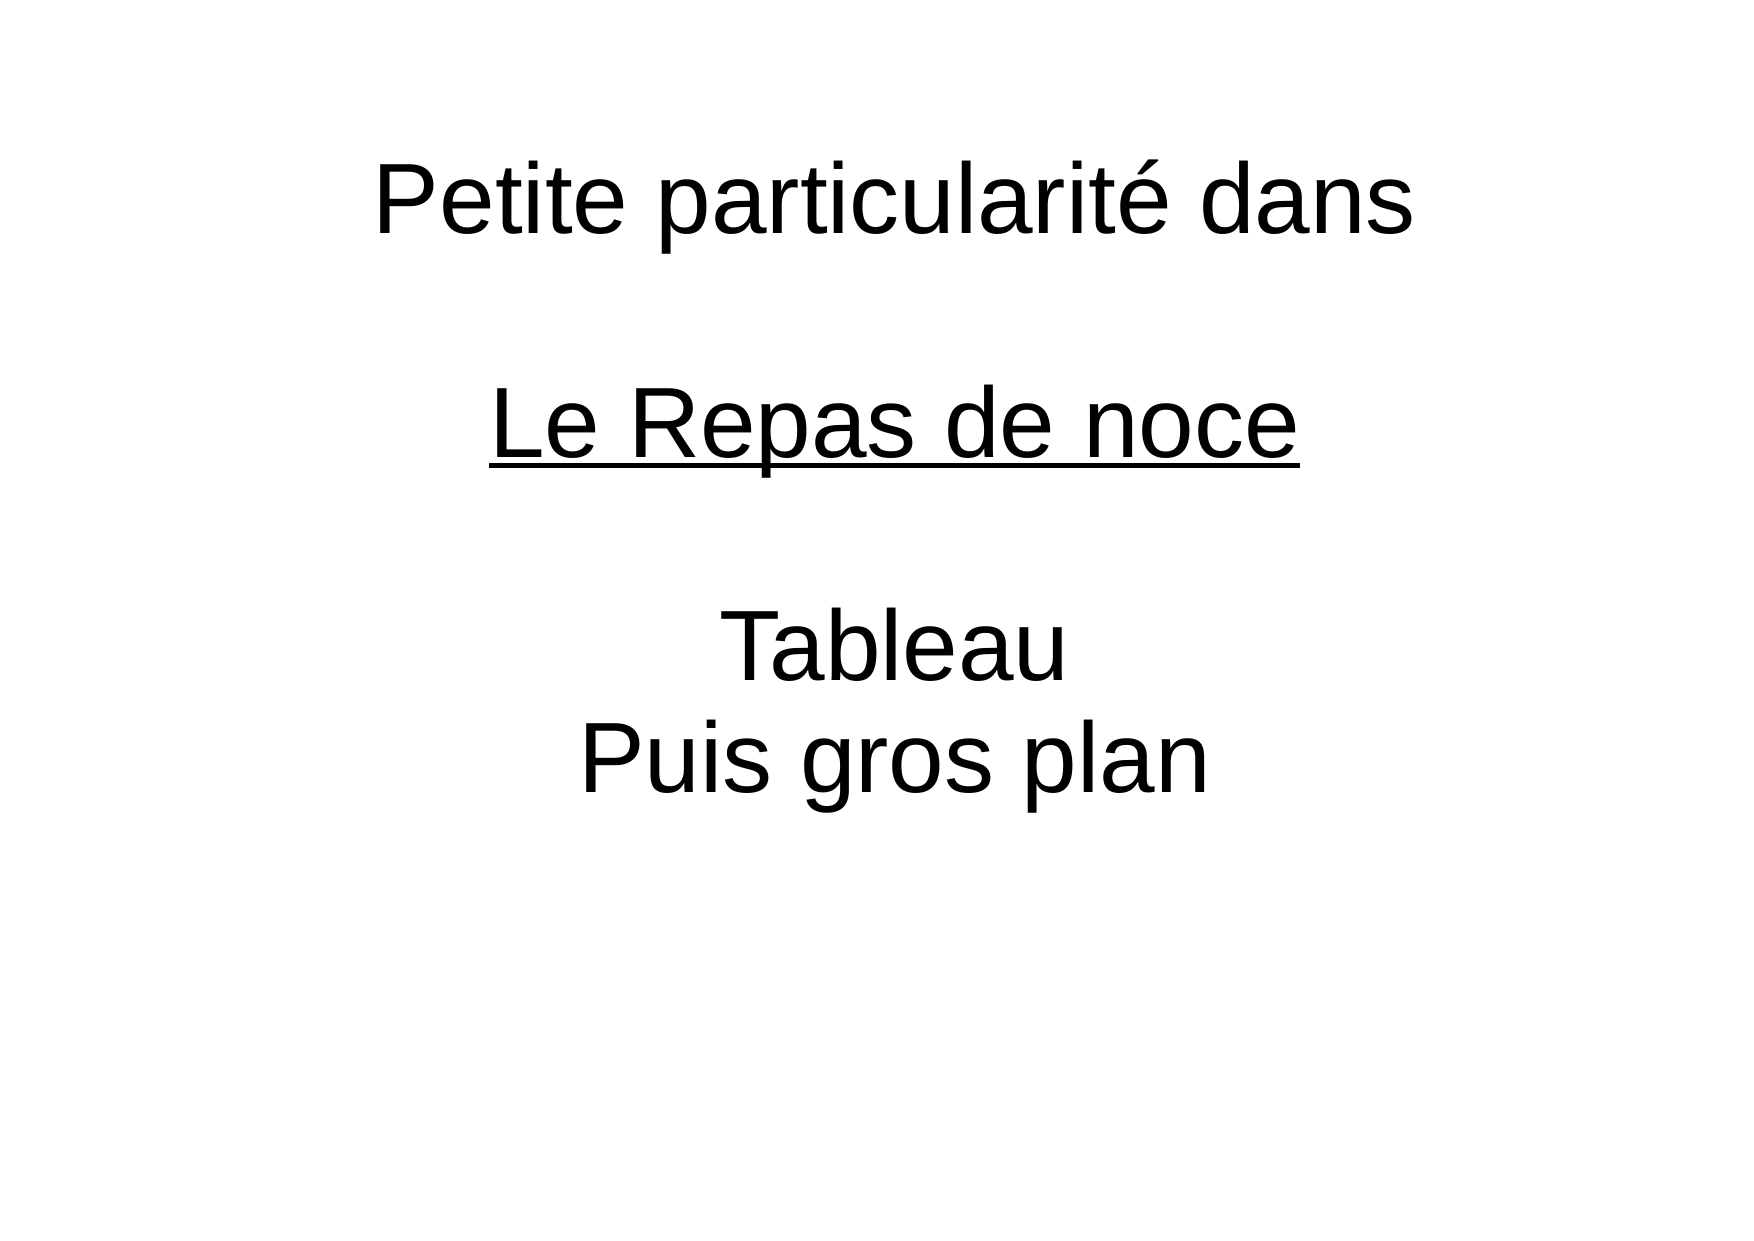

Petite particularité dans
Le Repas de noce
Tableau
Puis gros plan